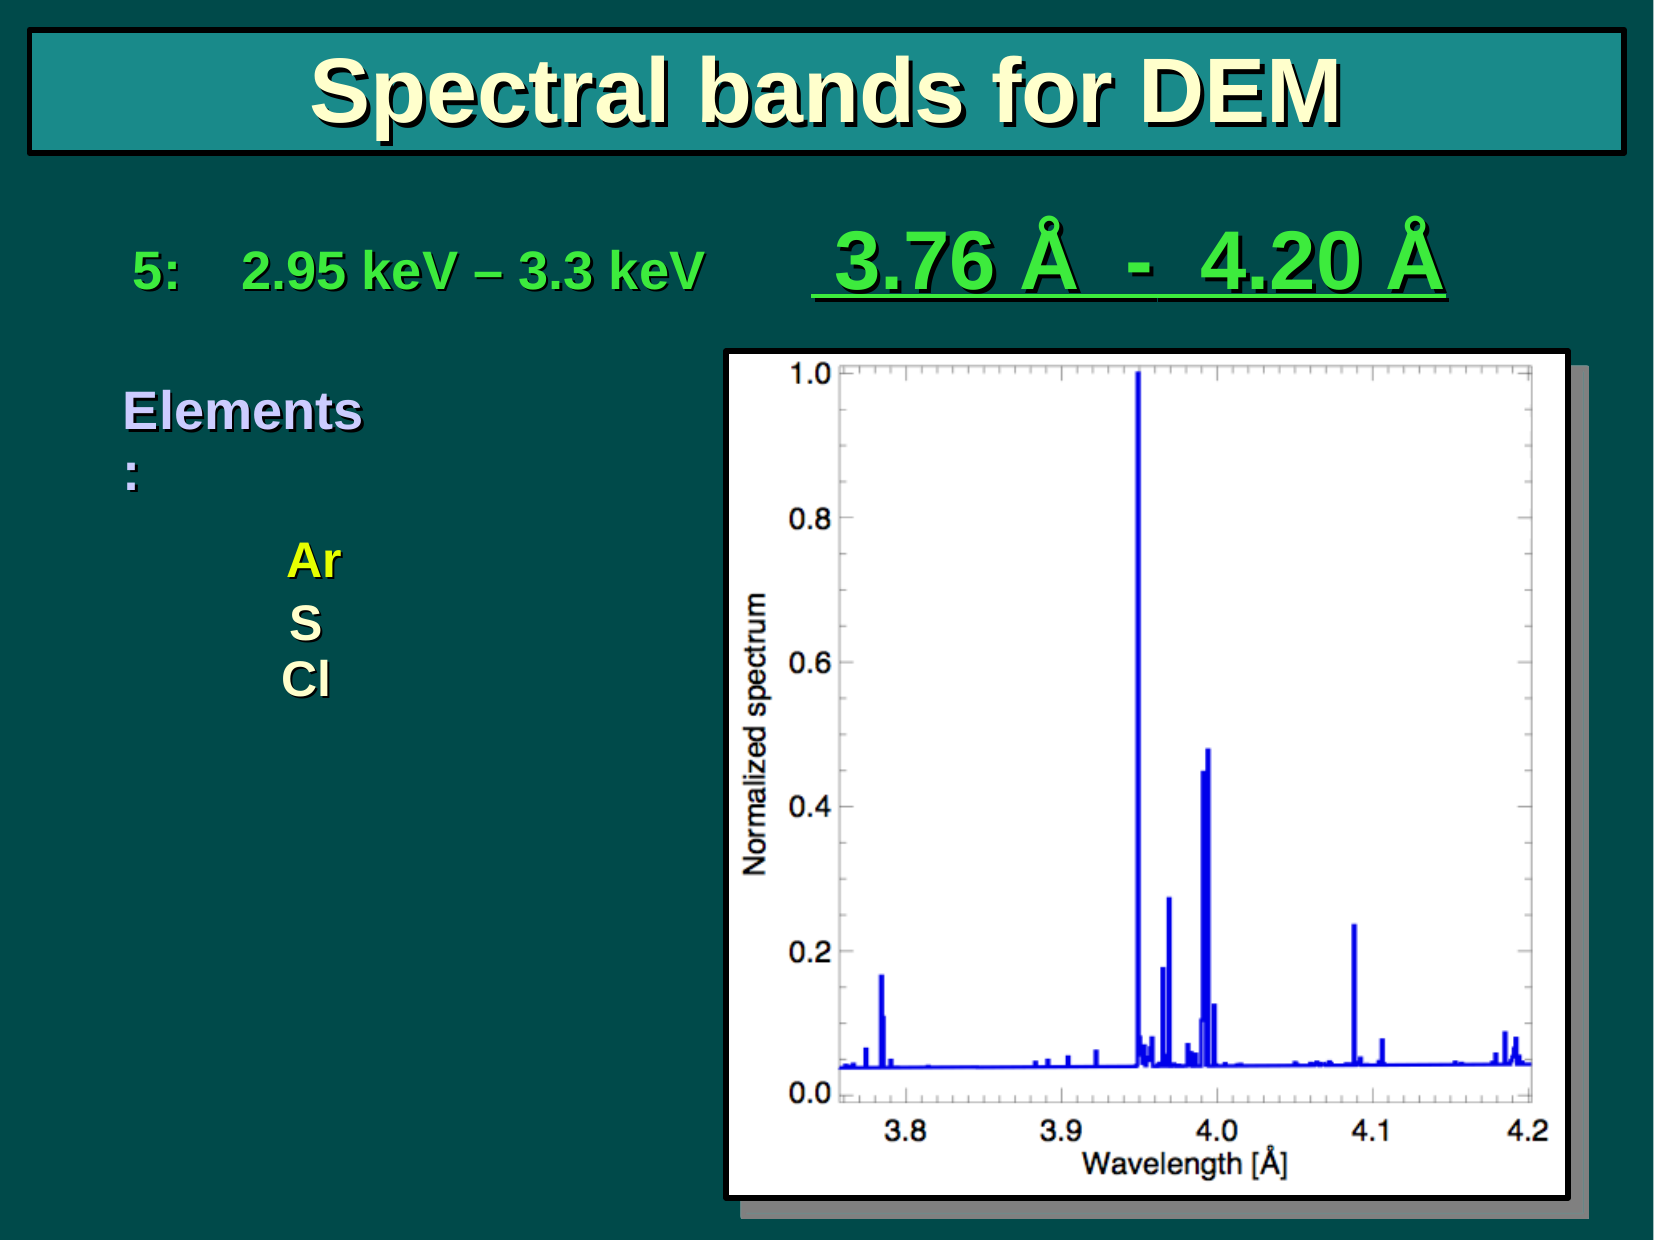

Spectral bands for DEM
5: 2.95 keV – 3.3 keV 3.76 Å - 4.20 Å
Elements:
 Ar
 S
 Cl